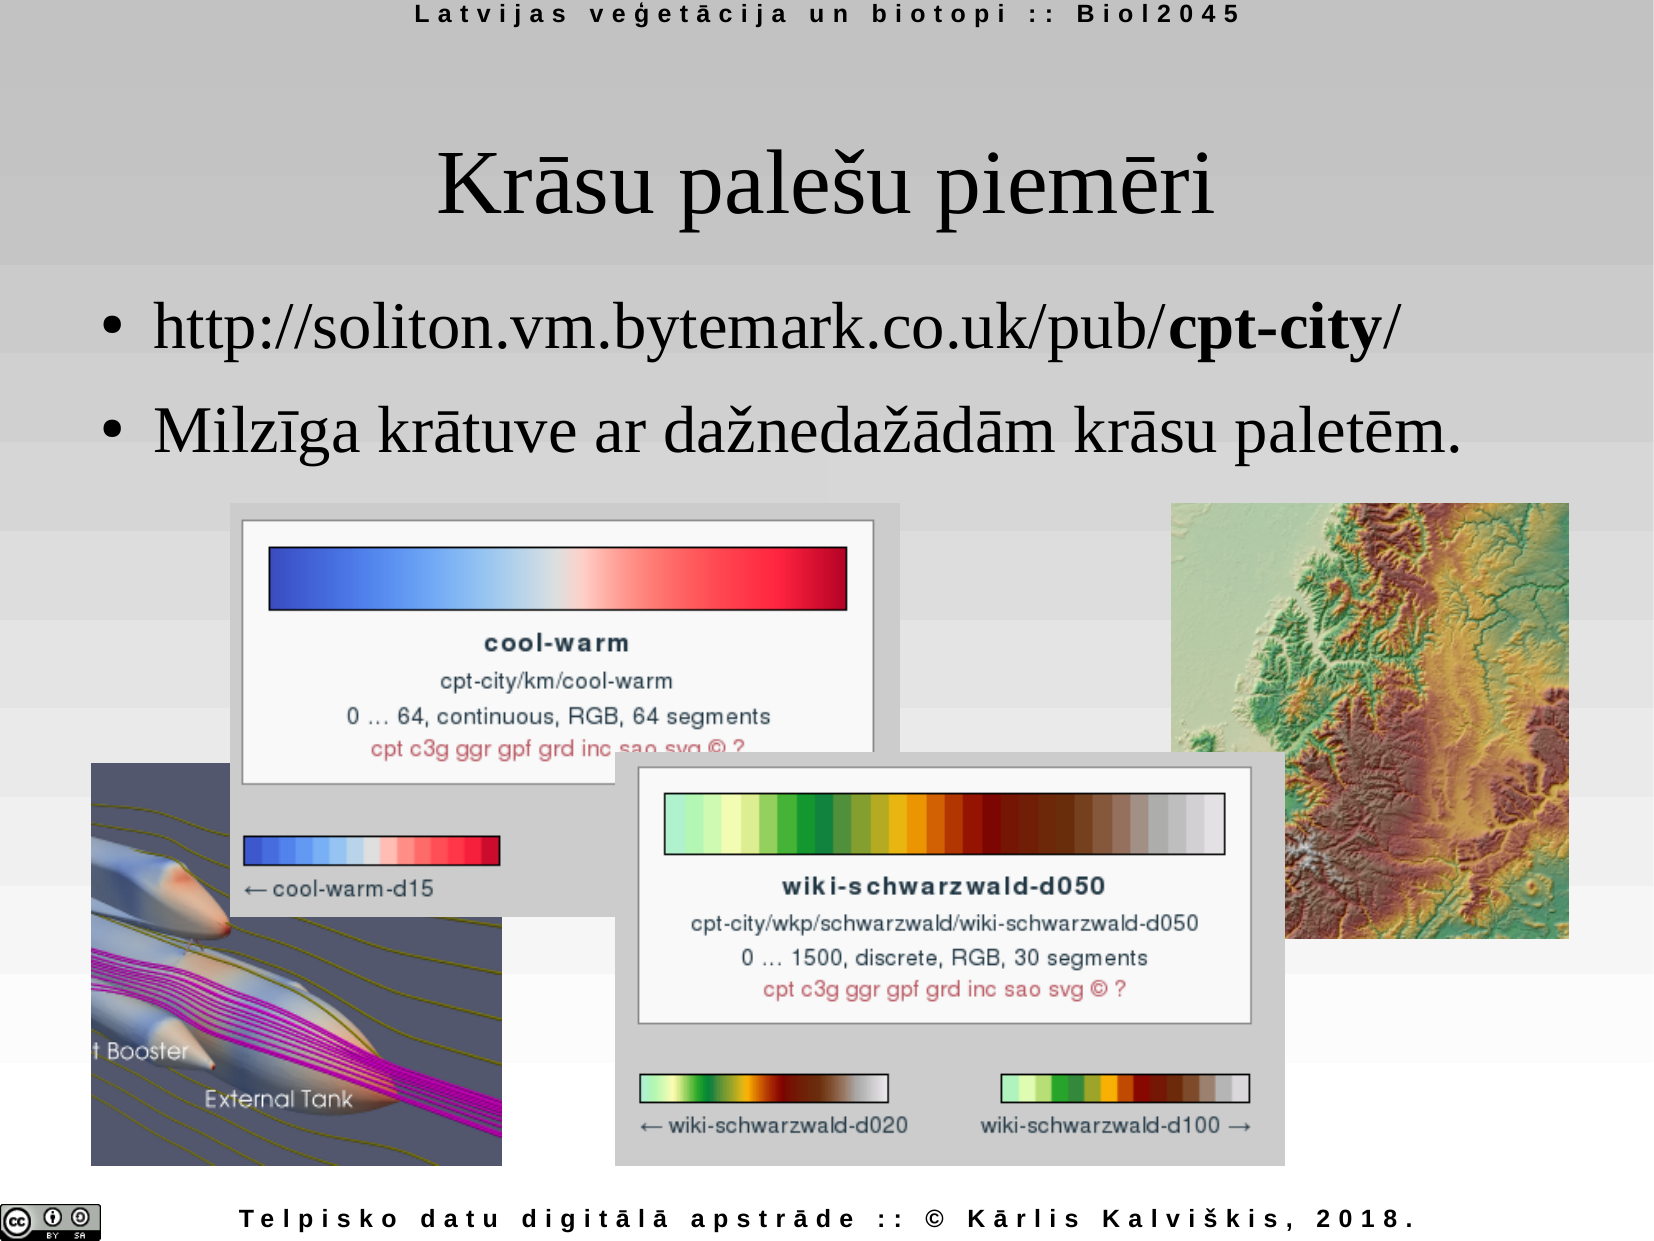

# Krāsu palešu piemēri
http://soliton.vm.bytemark.co.uk/pub/cpt-city/
Milzīga krātuve ar dažnedažādām krāsu paletēm.